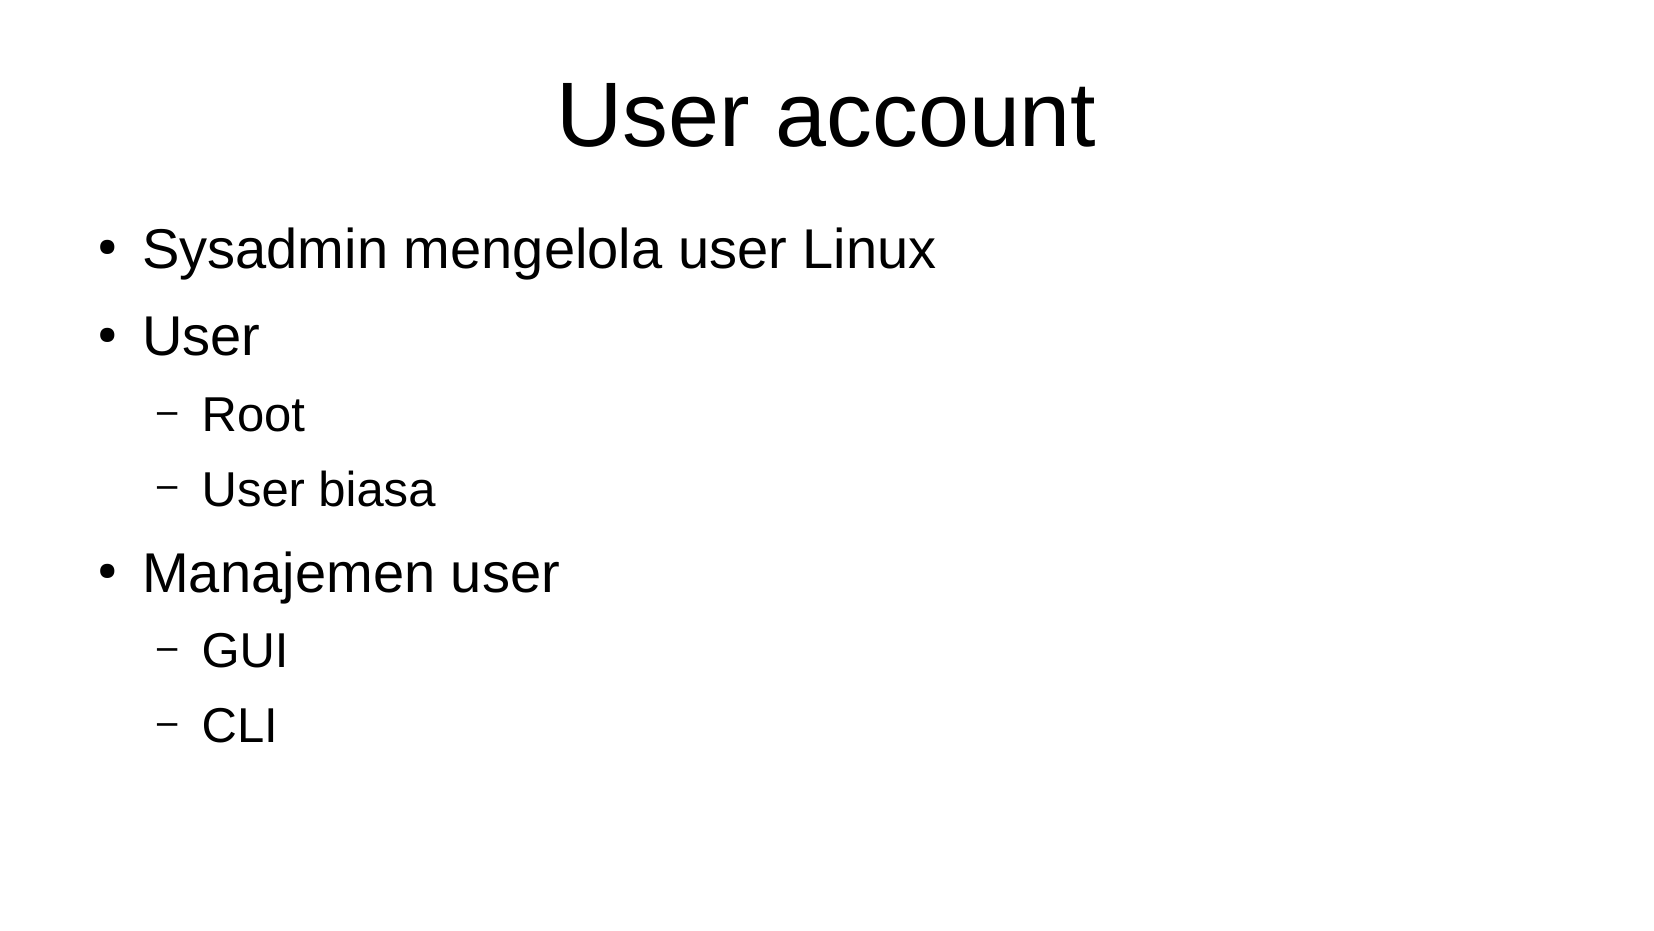

# User account
Sysadmin mengelola user Linux
User
Root
User biasa
Manajemen user
GUI
CLI